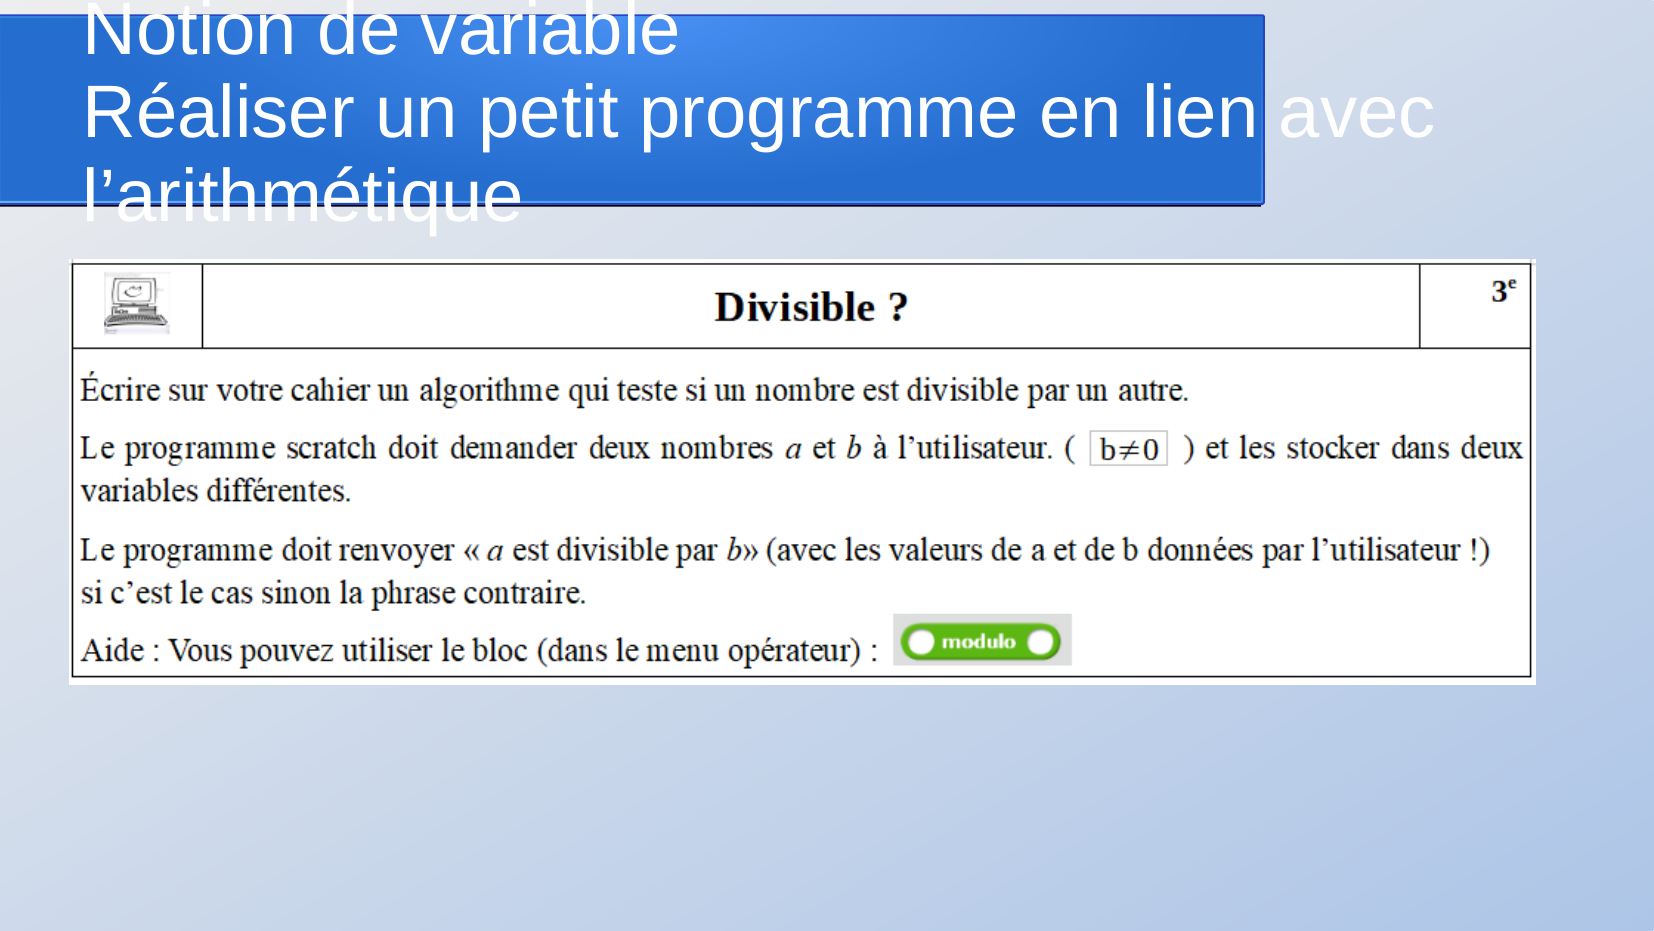

# Notion de variable Réaliser un petit programme en lien avec l’arithmétique